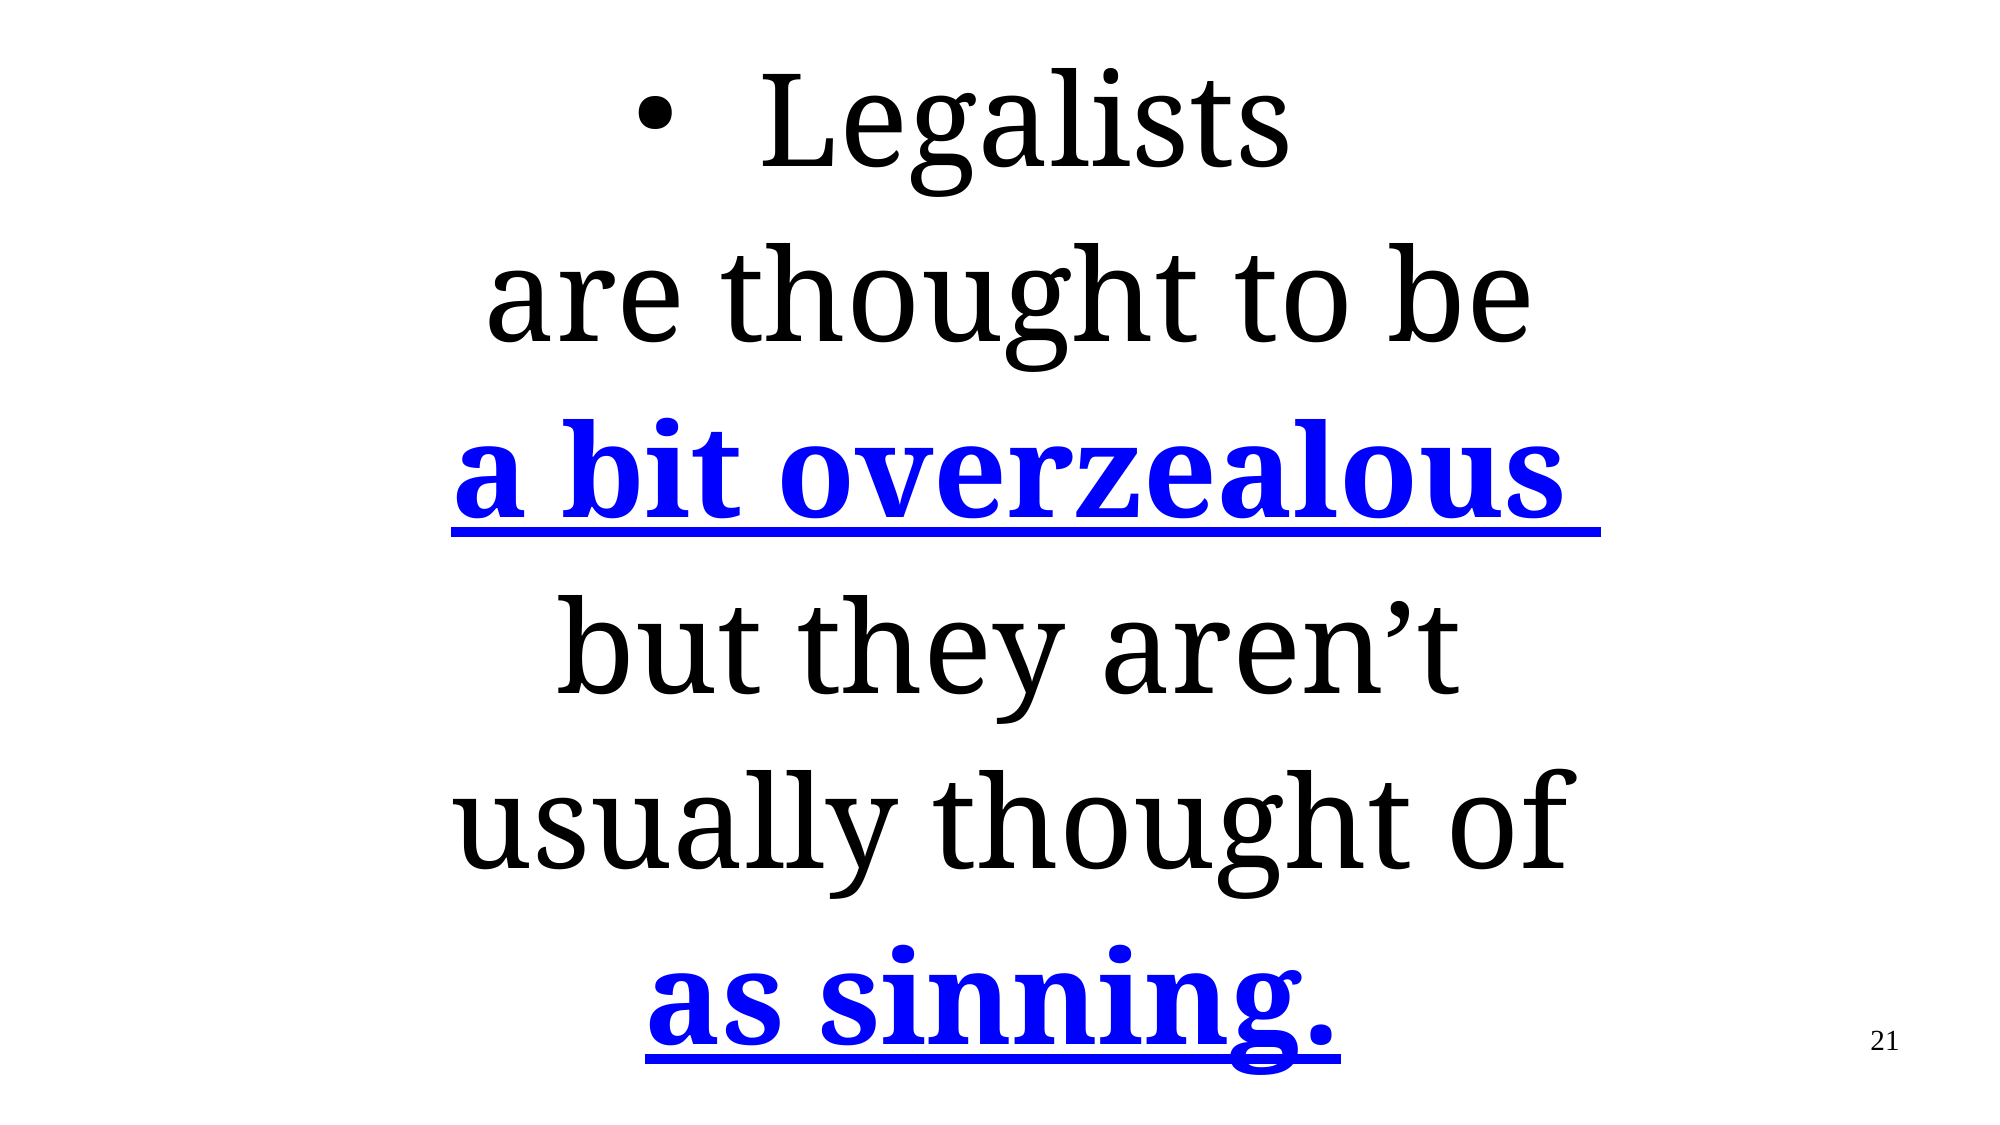

# Legalists are thought to be a bit overzealous but they aren’t usually thought of as sinning.
21